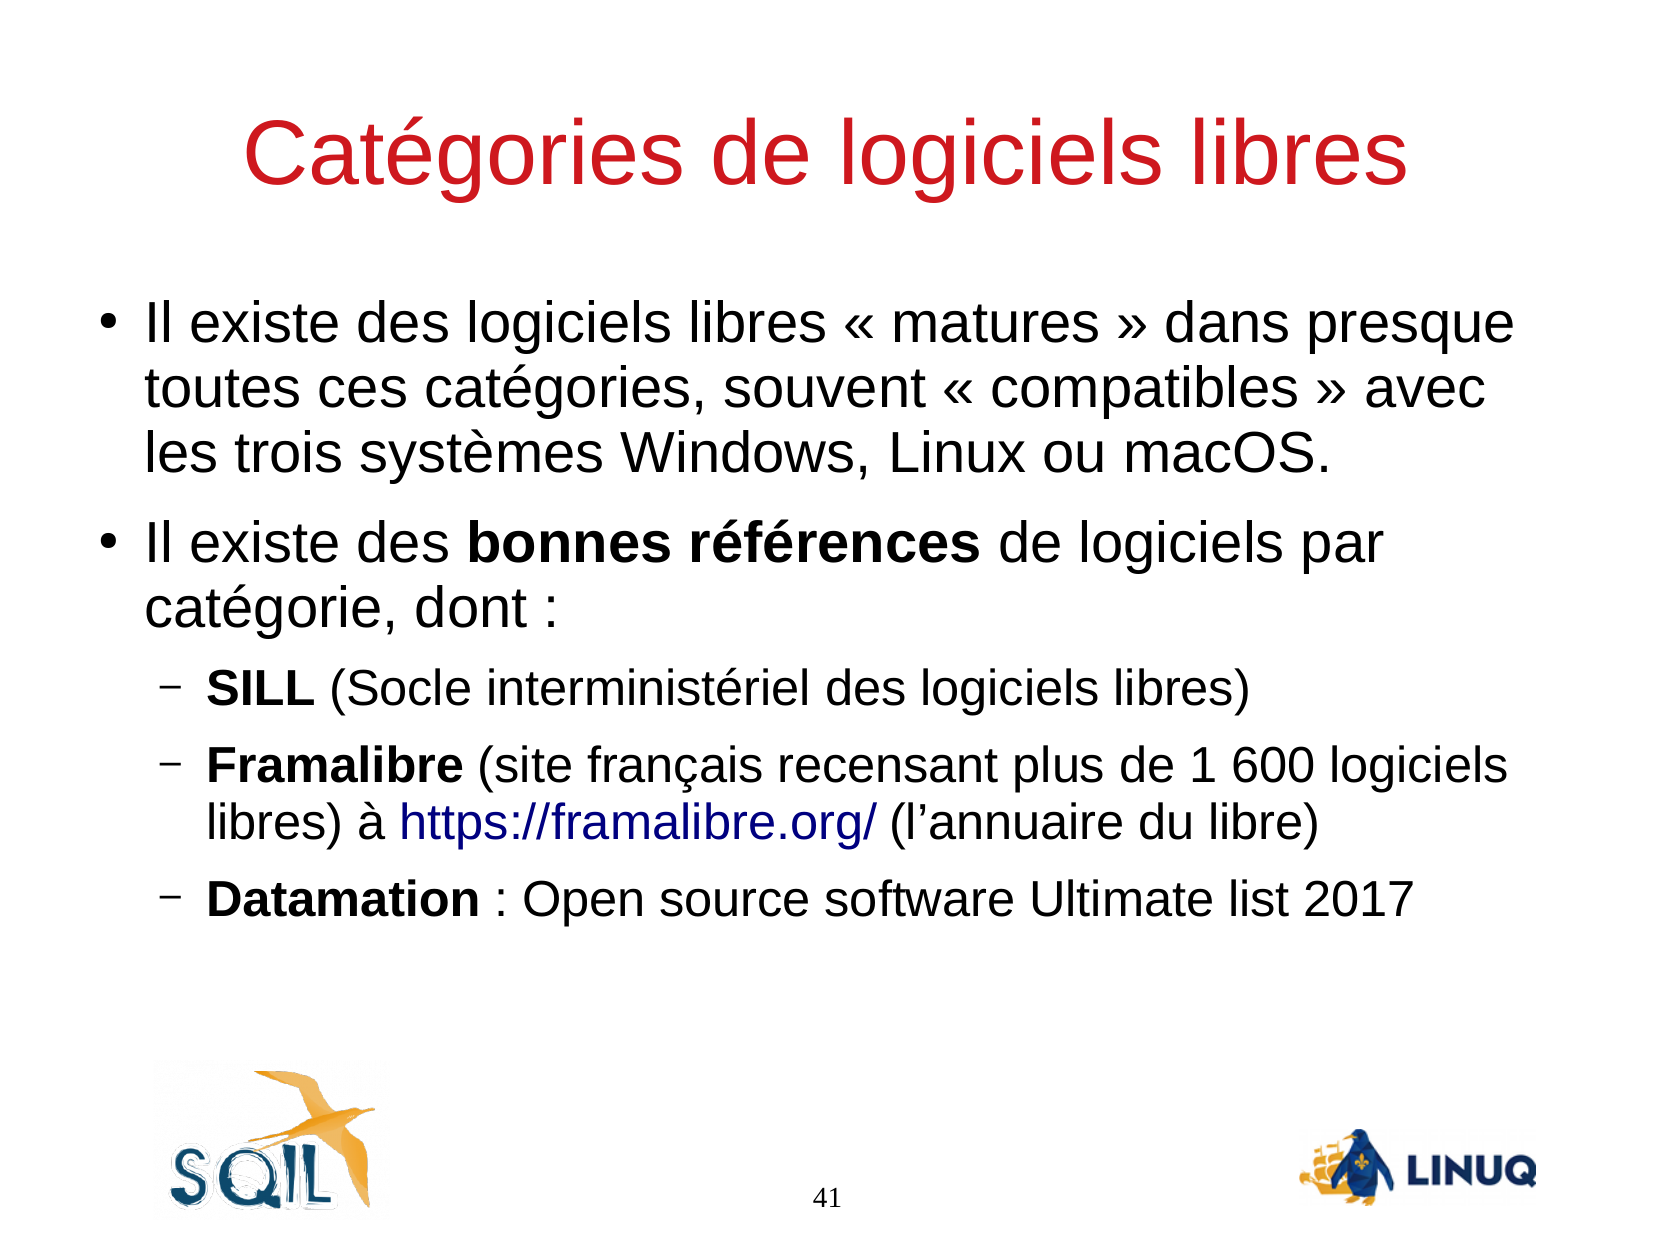

# Catégories de logiciels libres
Il existe des logiciels libres « matures » dans presque toutes ces catégories, souvent « compatibles » avec les trois systèmes Windows, Linux ou macOS.
Il existe des bonnes références de logiciels par catégorie, dont :
SILL (Socle interministériel des logiciels libres)
Framalibre (site français recensant plus de 1 600 logiciels libres) à https://framalibre.org/ (l’annuaire du libre)
Datamation : Open source software Ultimate list 2017